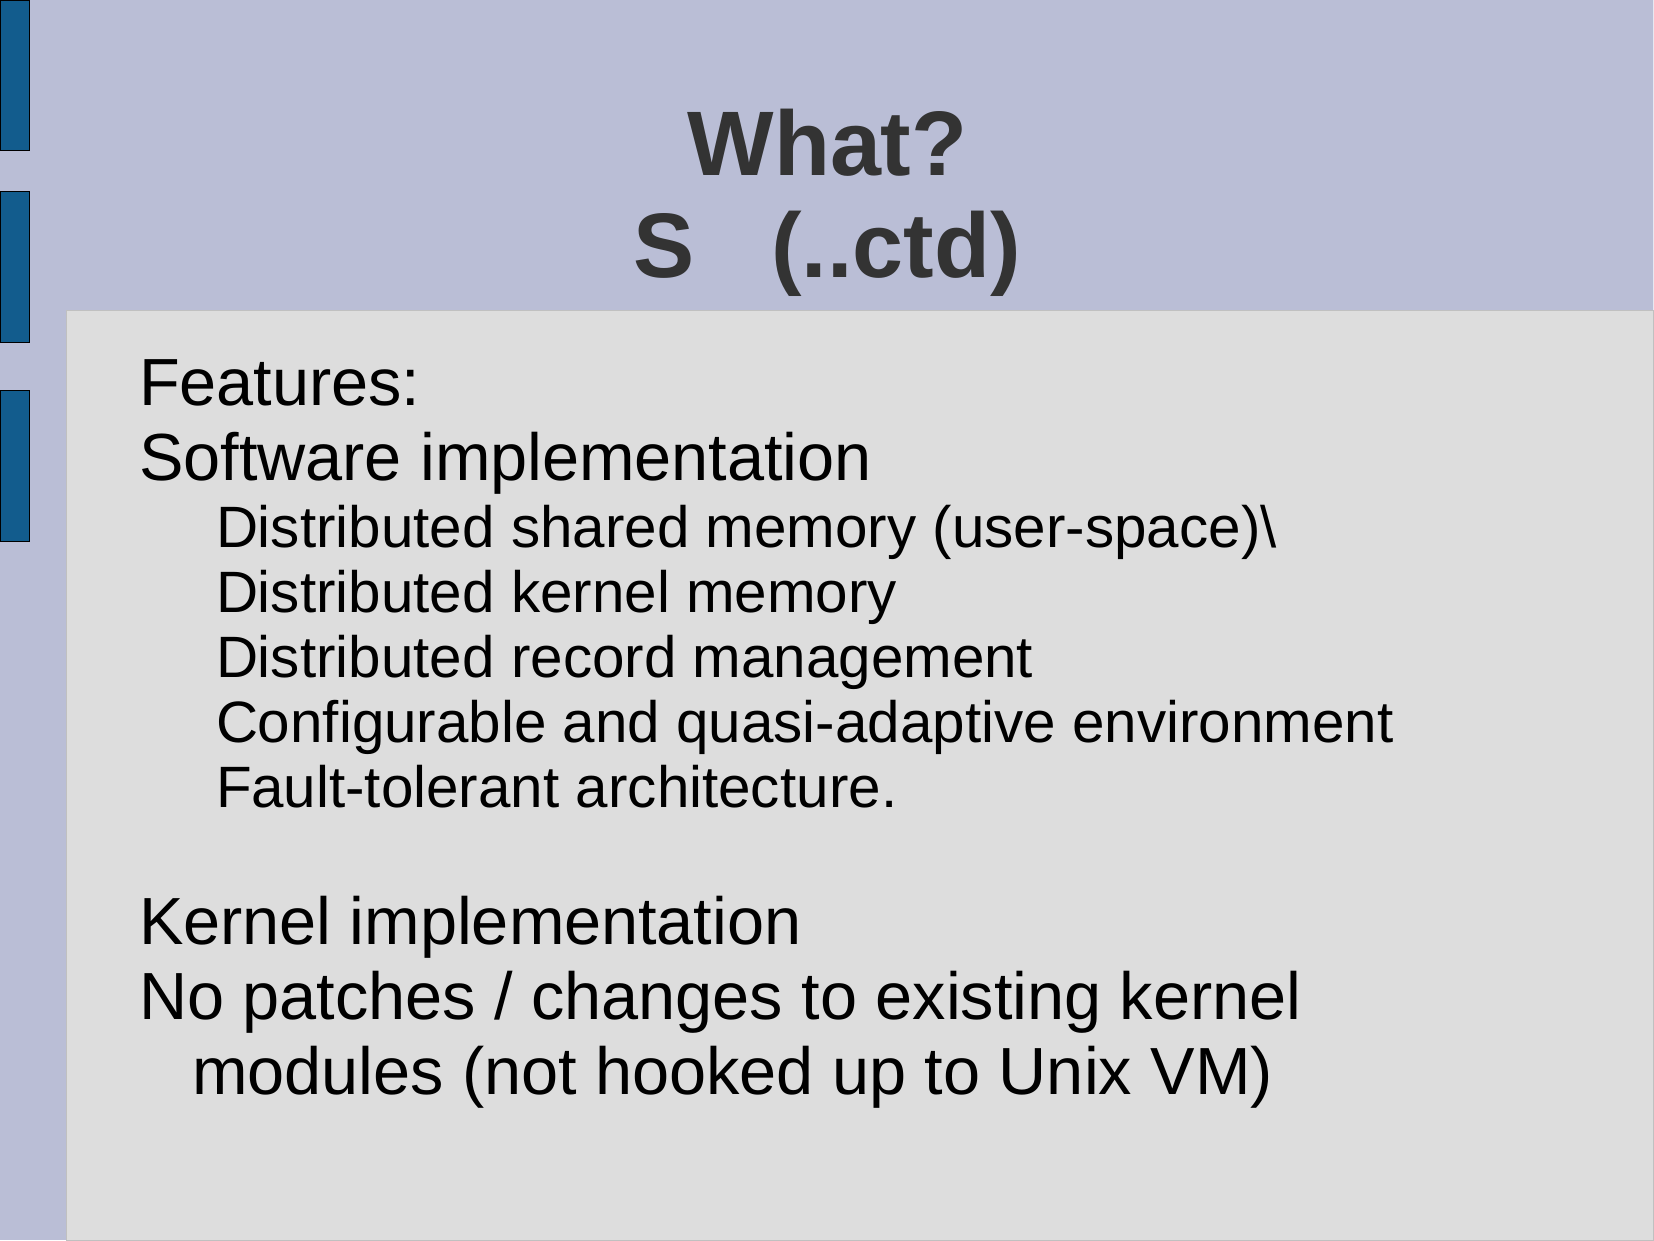

# What? S (..ctd)
Features:
Software implementation
Distributed shared memory (user-space)\
Distributed kernel memory
Distributed record management
Configurable and quasi-adaptive environment
Fault-tolerant architecture.
Kernel implementation
No patches / changes to existing kernel modules (not hooked up to Unix VM)